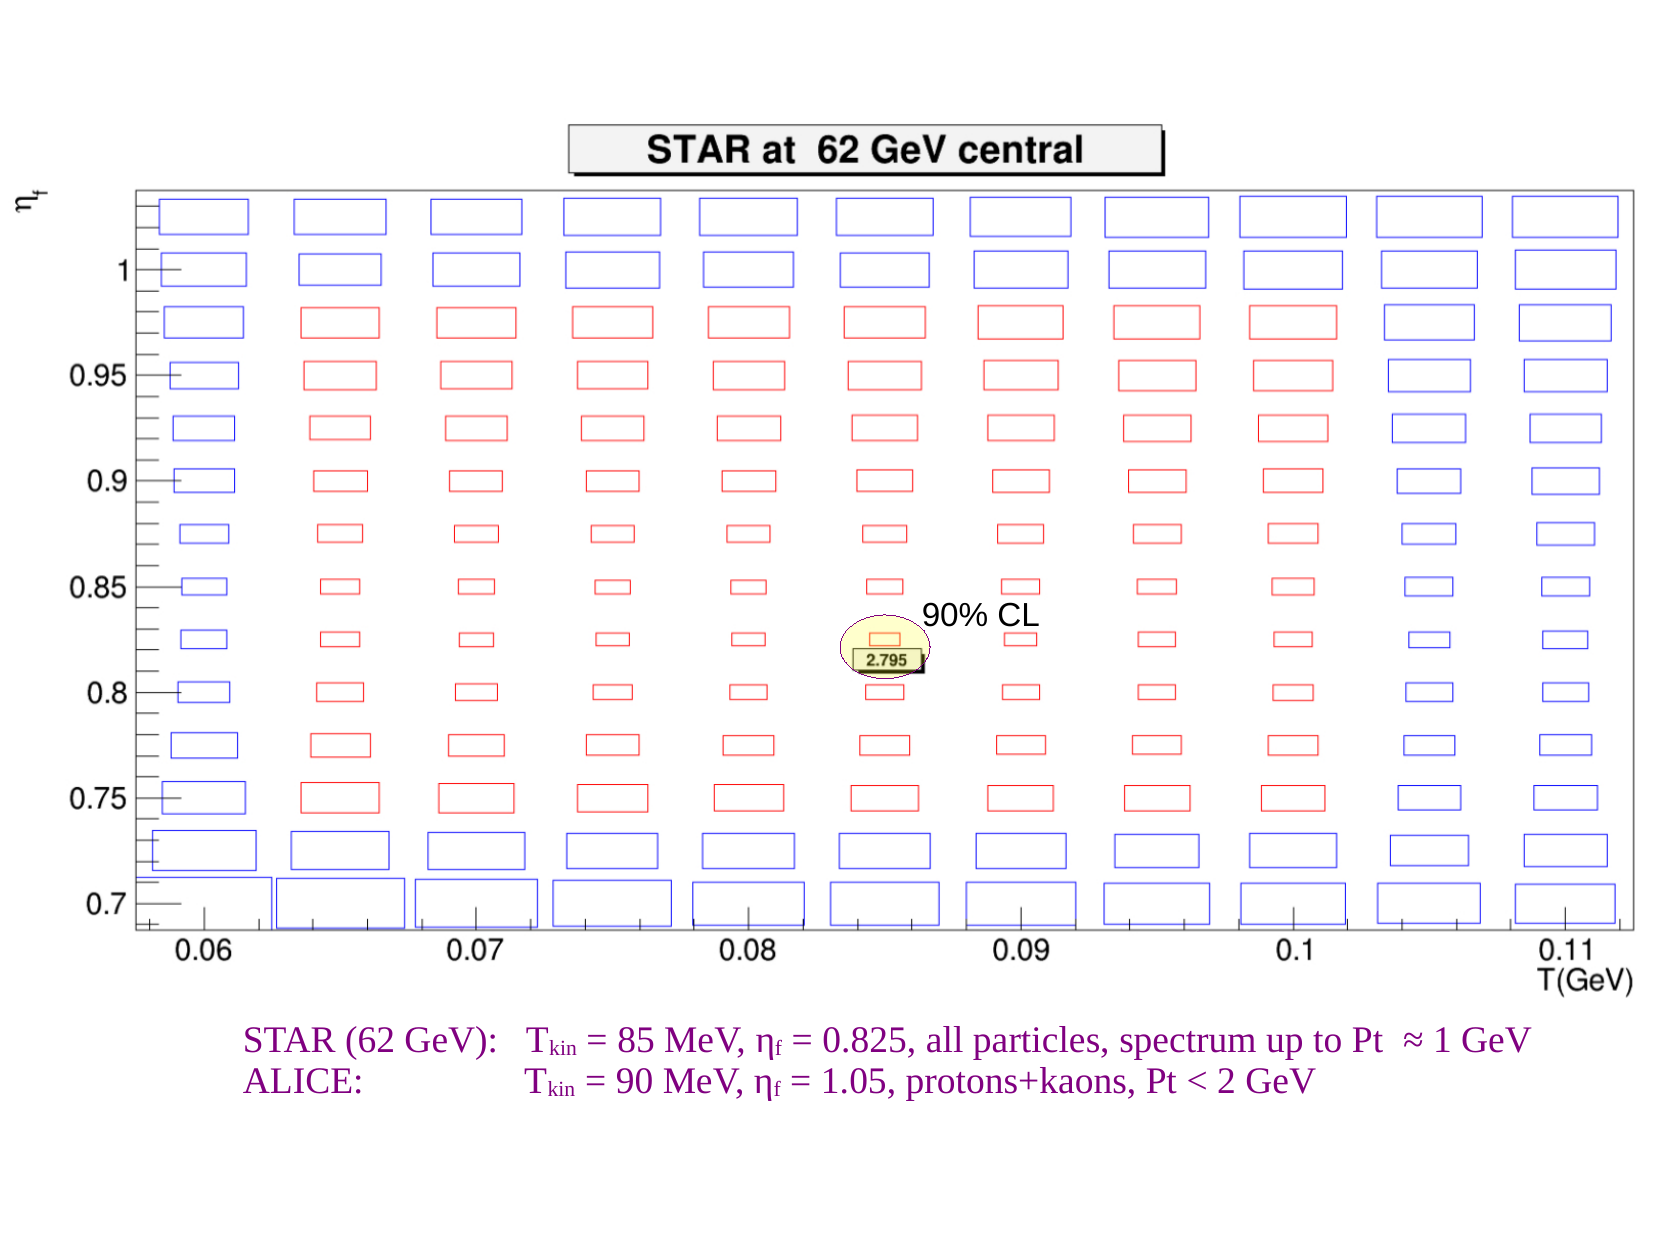

#
90% CL
STAR (62 GeV): Tkin = 85 MeV, ηf = 0.825, all particles, spectrum up to Pt ≈ 1 GeV
ALICE: Tkin = 90 MeV, ηf = 1.05, protons+kaons, Pt < 2 GeV